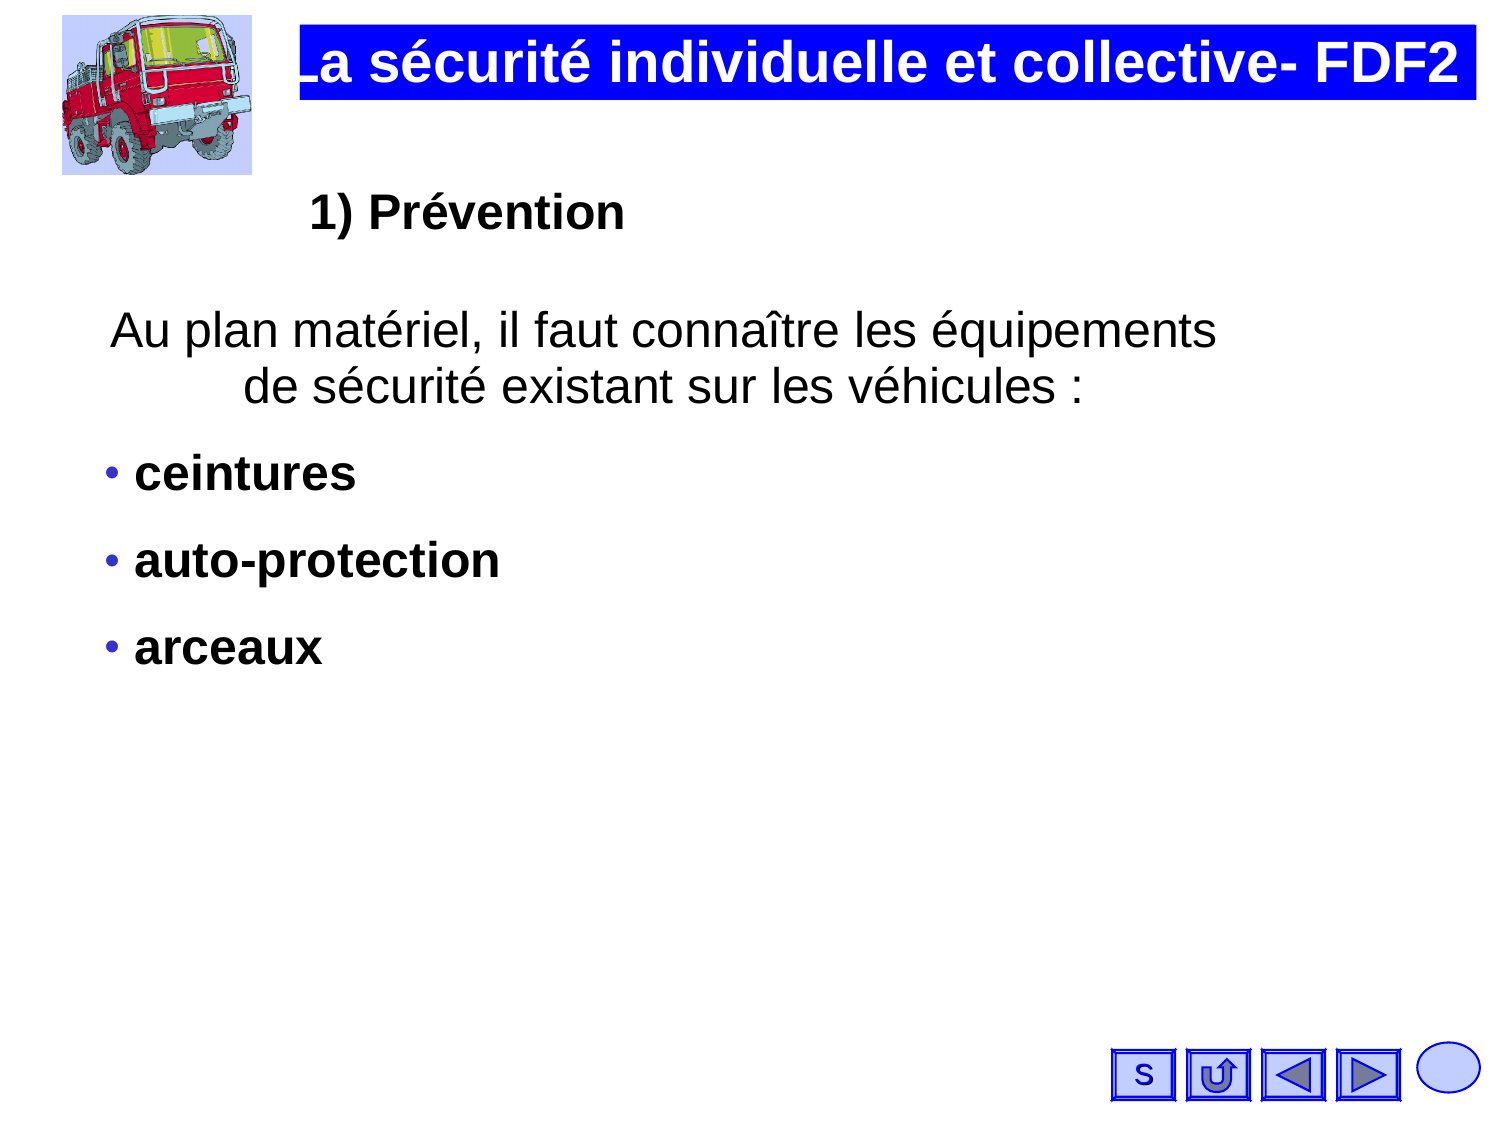

FDF2
La sécurité individuelle et collective- FDF2
La surveillance active - FDF2
1) Prévention
Au plan matériel, il faut connaître les équipements de sécurité existant sur les véhicules :
 ceintures
 auto-protection
 arceaux